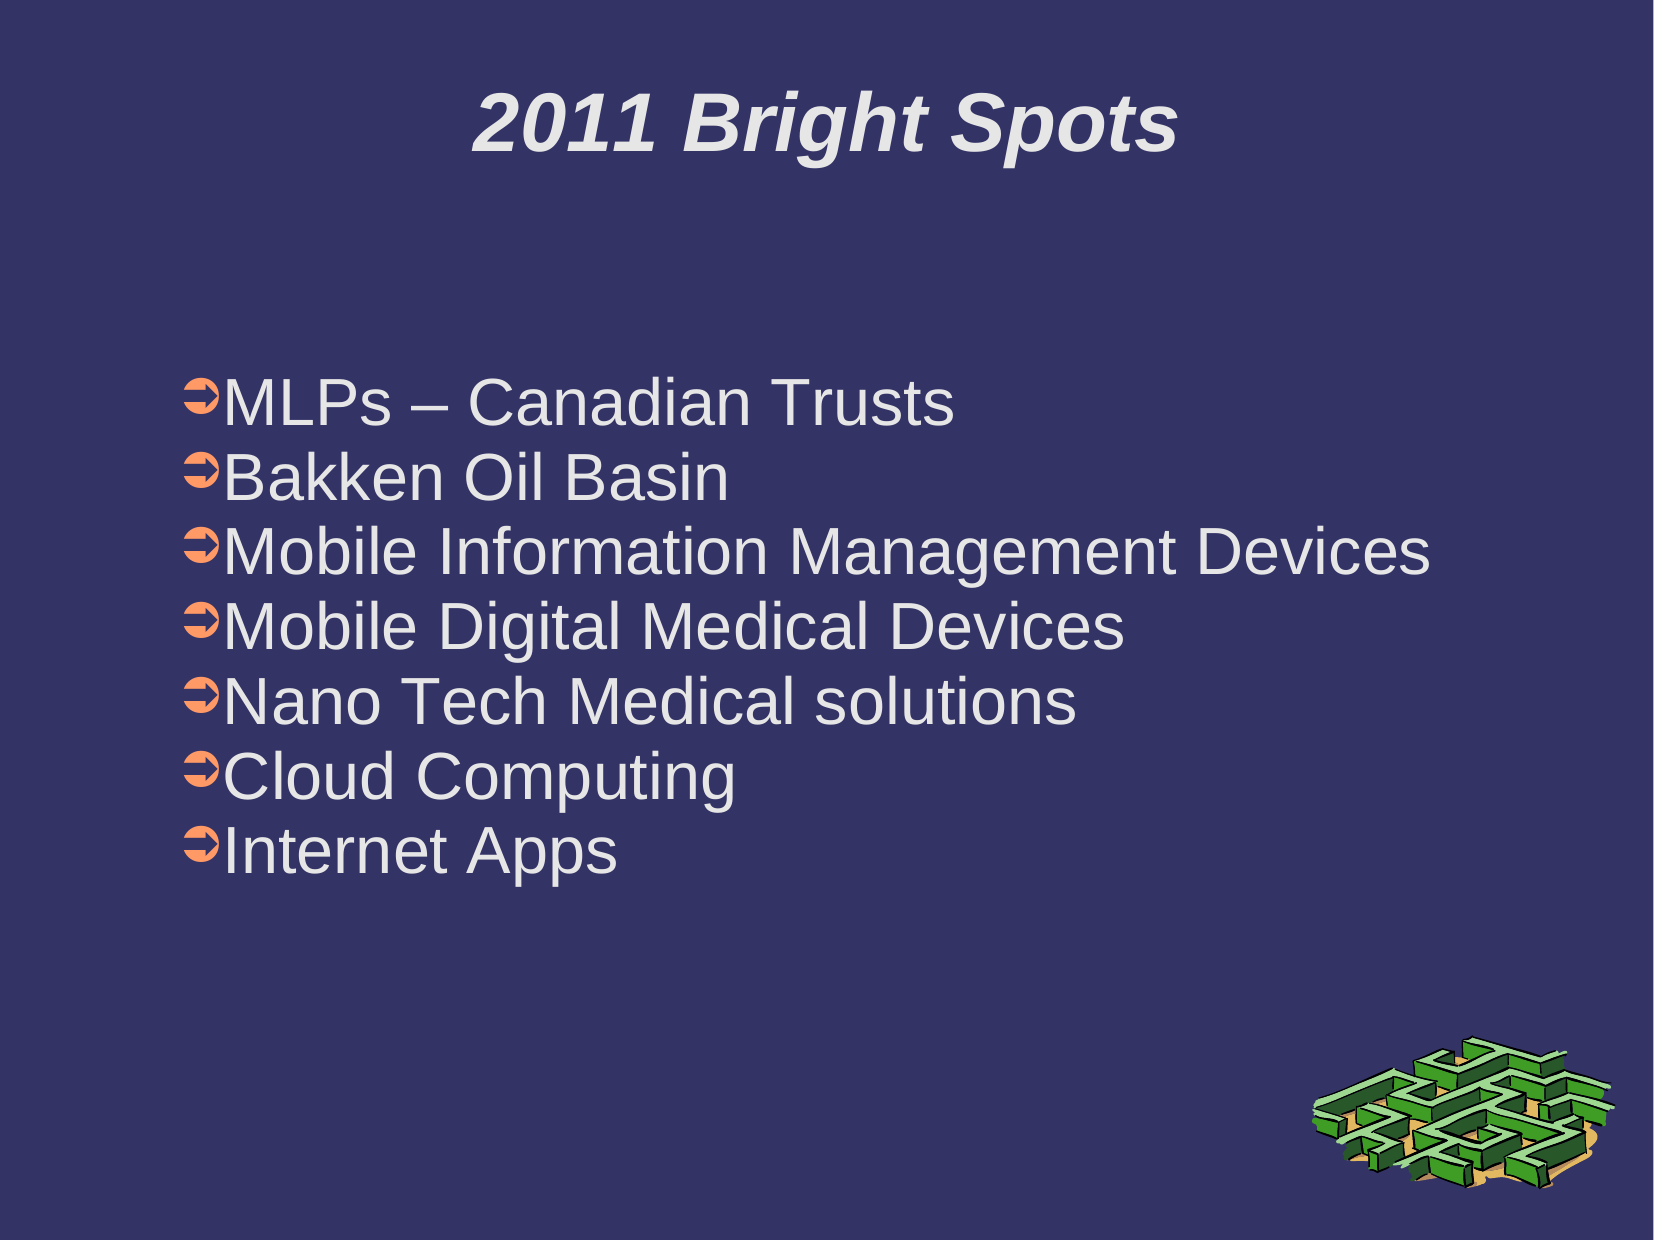

# 2011 Bright Spots
MLPs – Canadian Trusts
Bakken Oil Basin
Mobile Information Management Devices
Mobile Digital Medical Devices
Nano Tech Medical solutions
Cloud Computing
Internet Apps